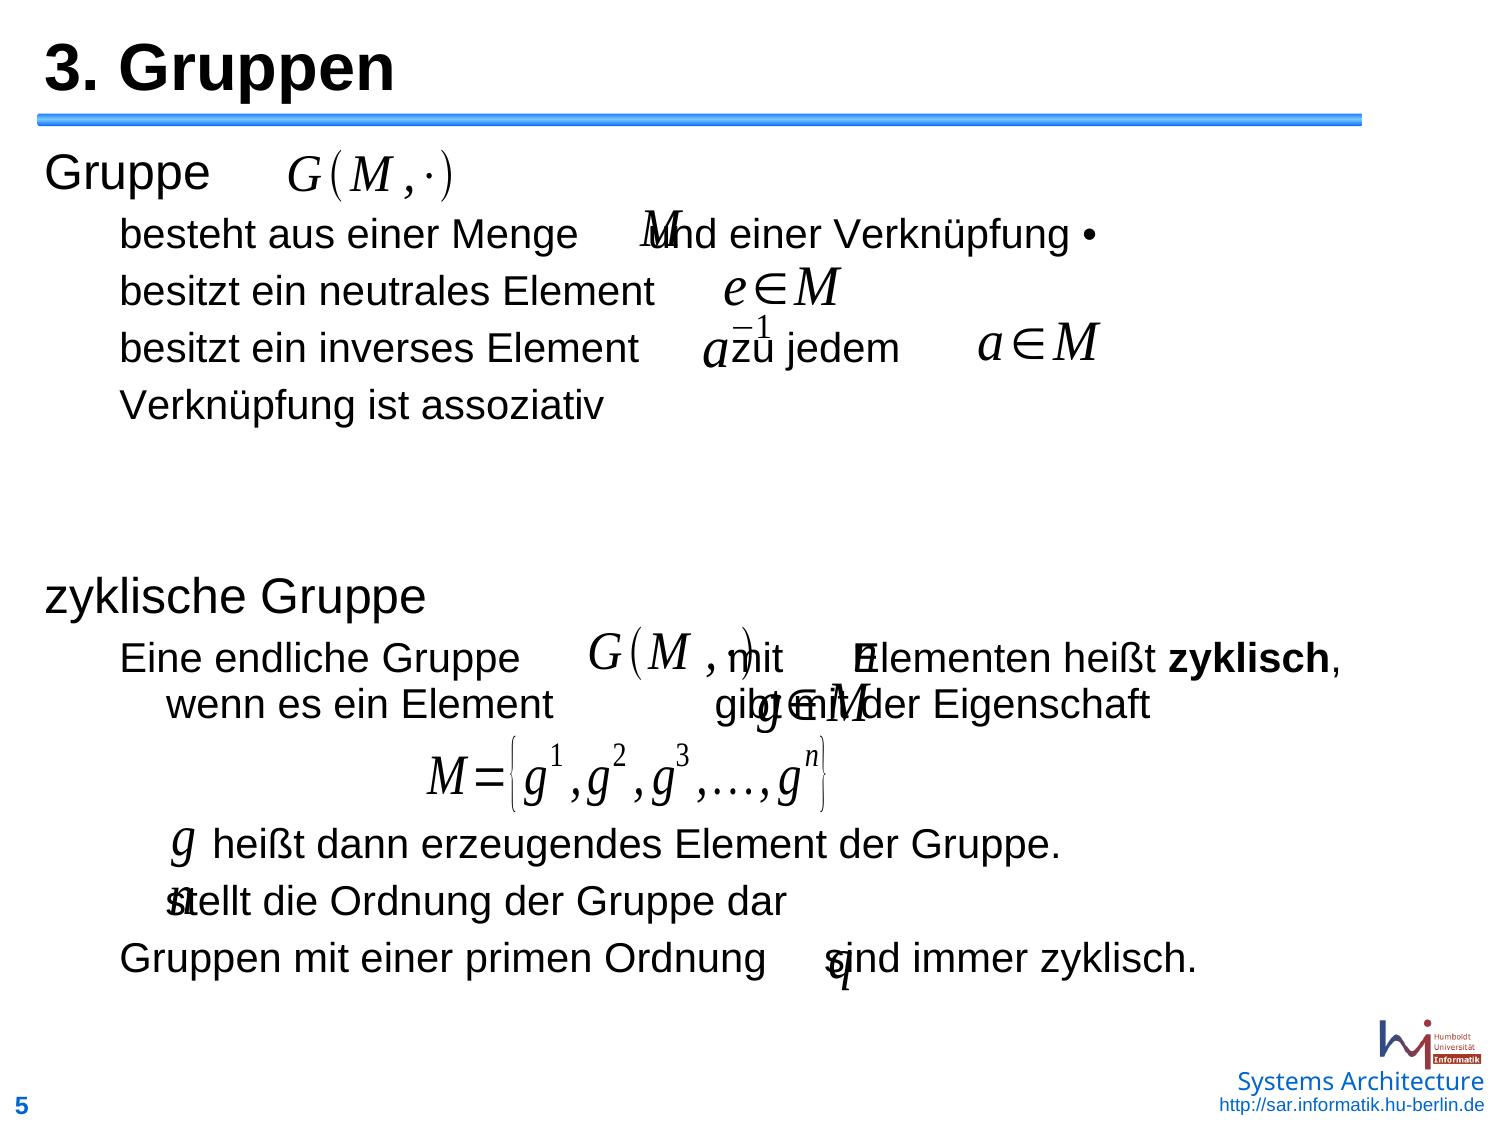

# 3. Gruppen
Gruppe
besteht aus einer Menge und einer Verknüpfung •
besitzt ein neutrales Element
besitzt ein inverses Element zu jedem
Verknüpfung ist assoziativ
zyklische Gruppe
Eine endliche Gruppe mit Elementen heißt zyklisch, wenn es ein Element gibt mit der Eigenschaft
 heißt dann erzeugendes Element der Gruppe.
 stellt die Ordnung der Gruppe dar
Gruppen mit einer primen Ordnung sind immer zyklisch.